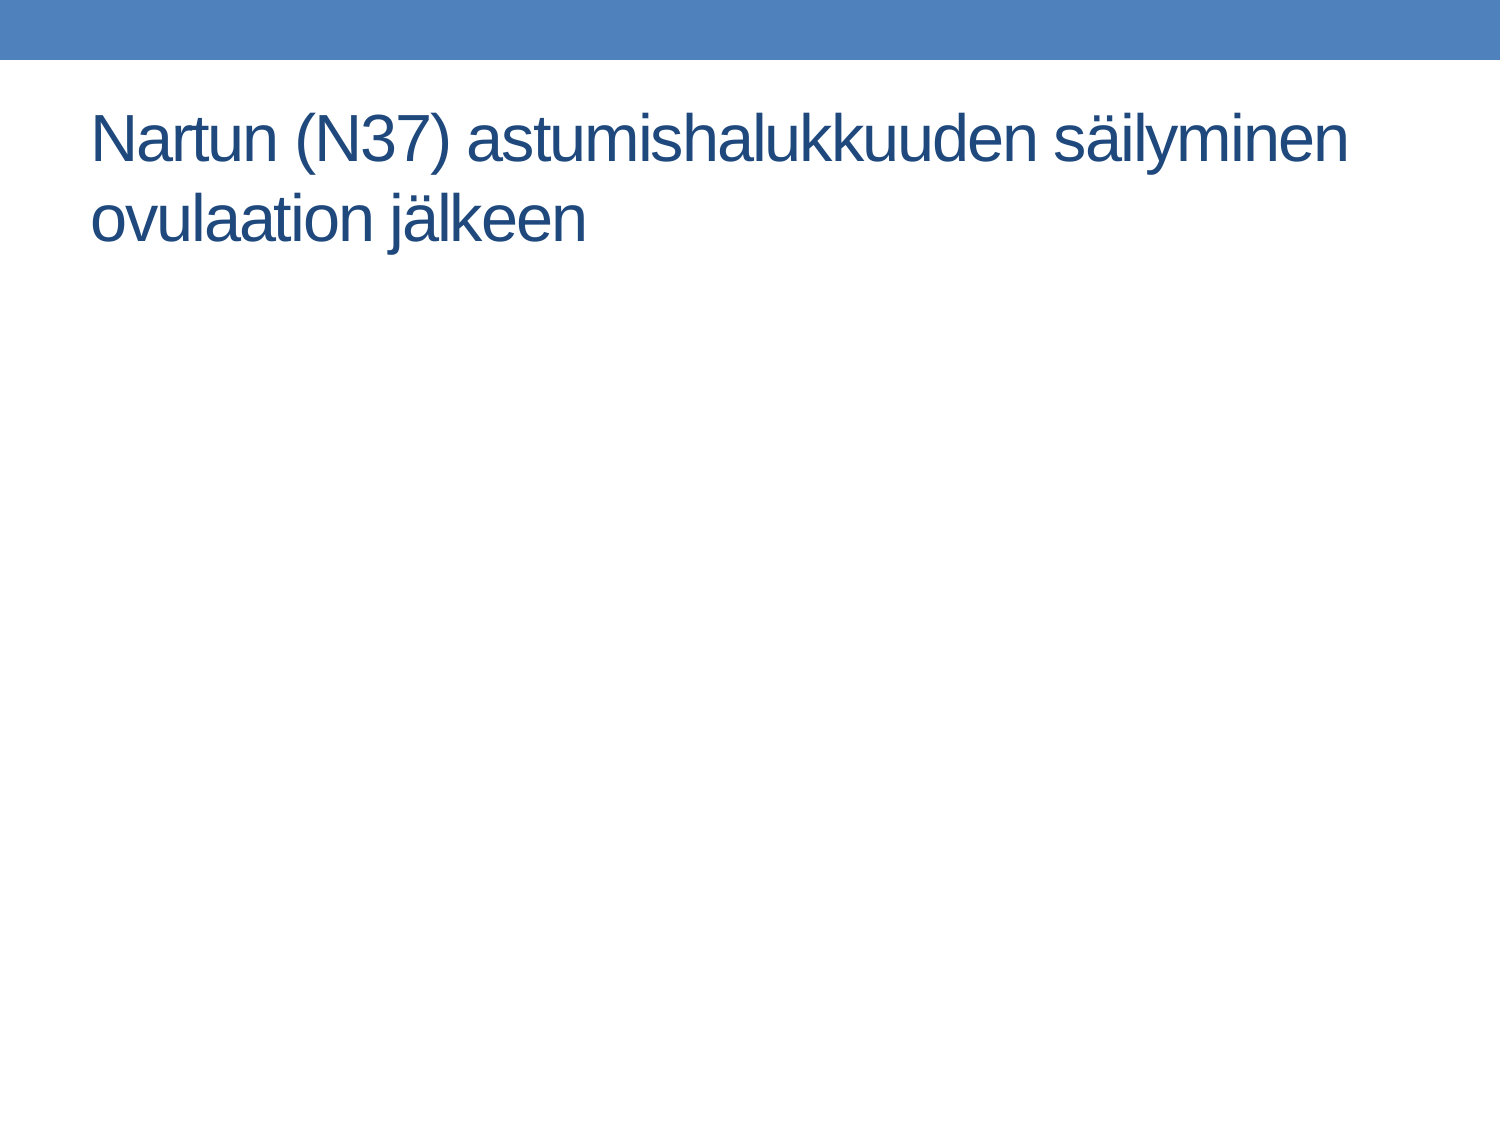

# Nartun (N37) astumishalukkuuden säilyminen ovulaation jälkeen